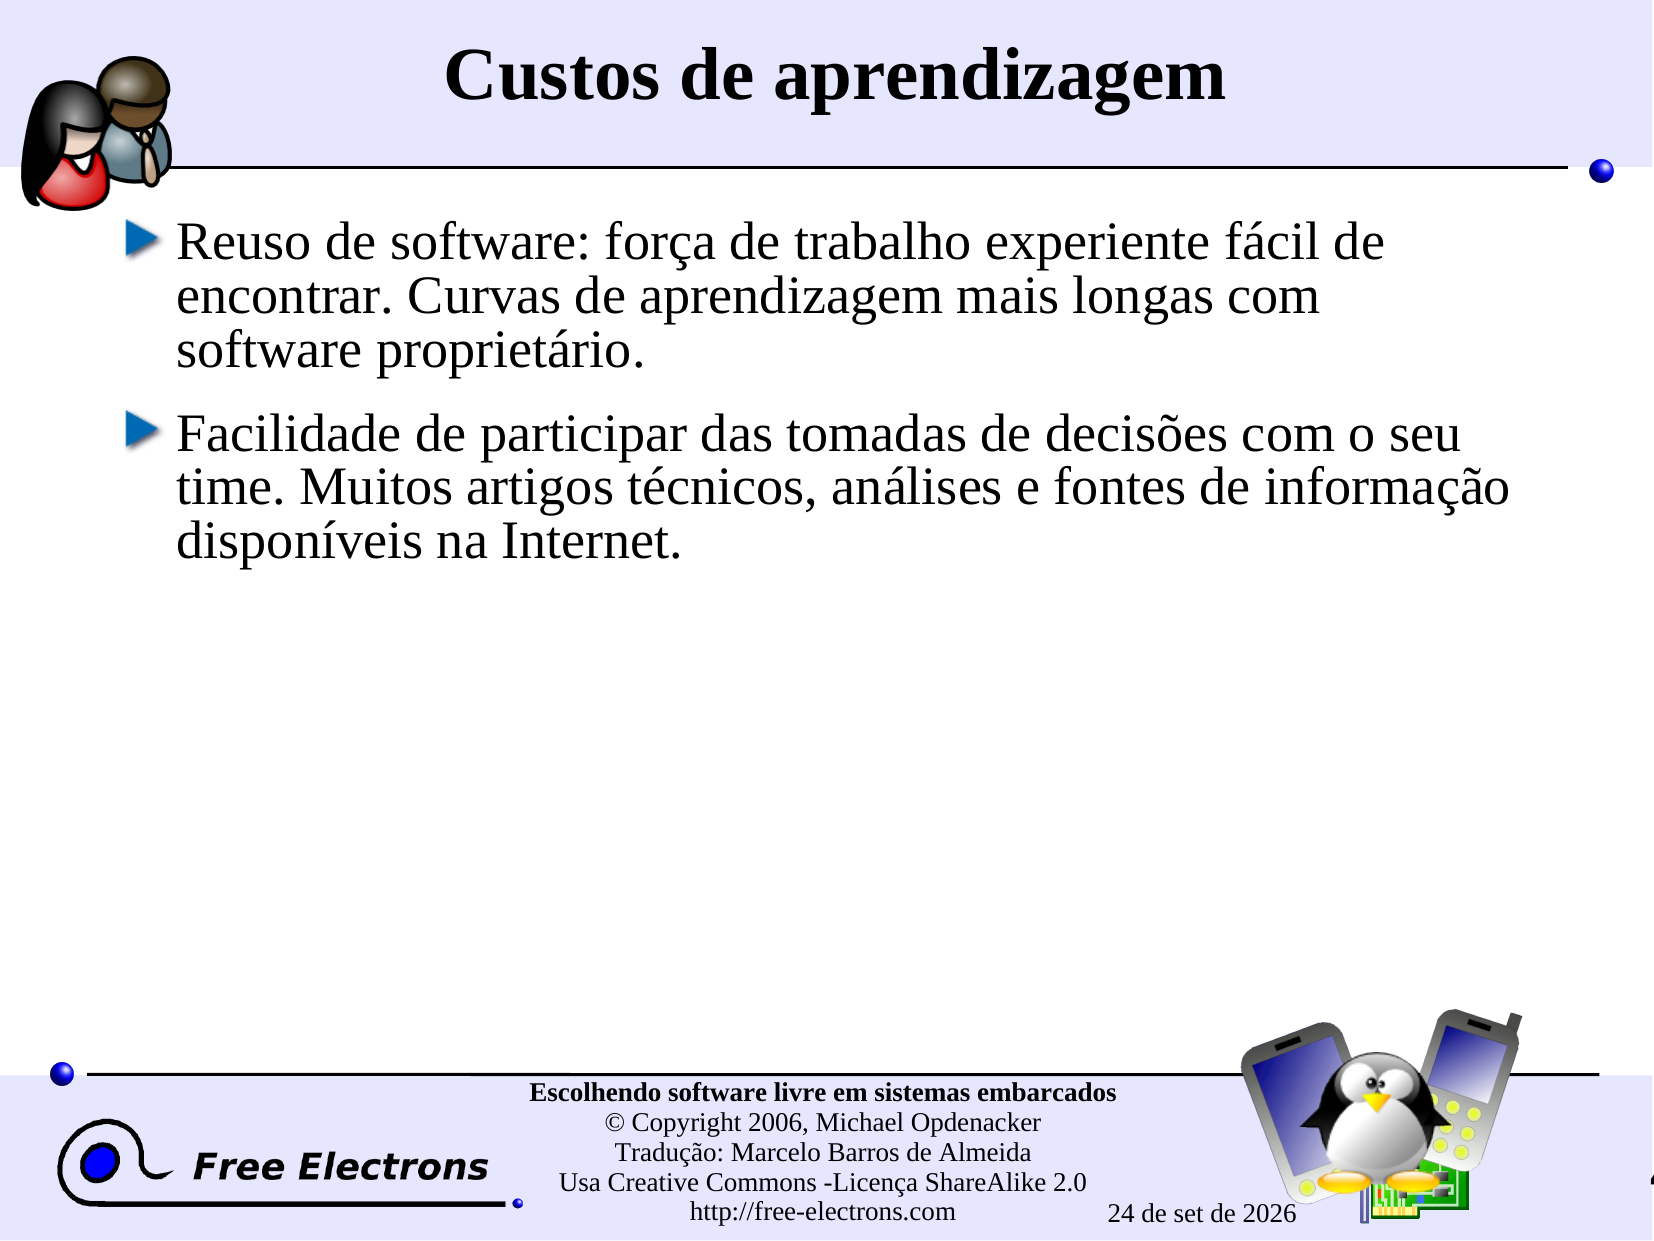

# Custos de aprendizagem
Reuso de software: força de trabalho experiente fácil de encontrar. Curvas de aprendizagem mais longas com software proprietário.
Facilidade de participar das tomadas de decisões com o seu time. Muitos artigos técnicos, análises e fontes de informação disponíveis na Internet.